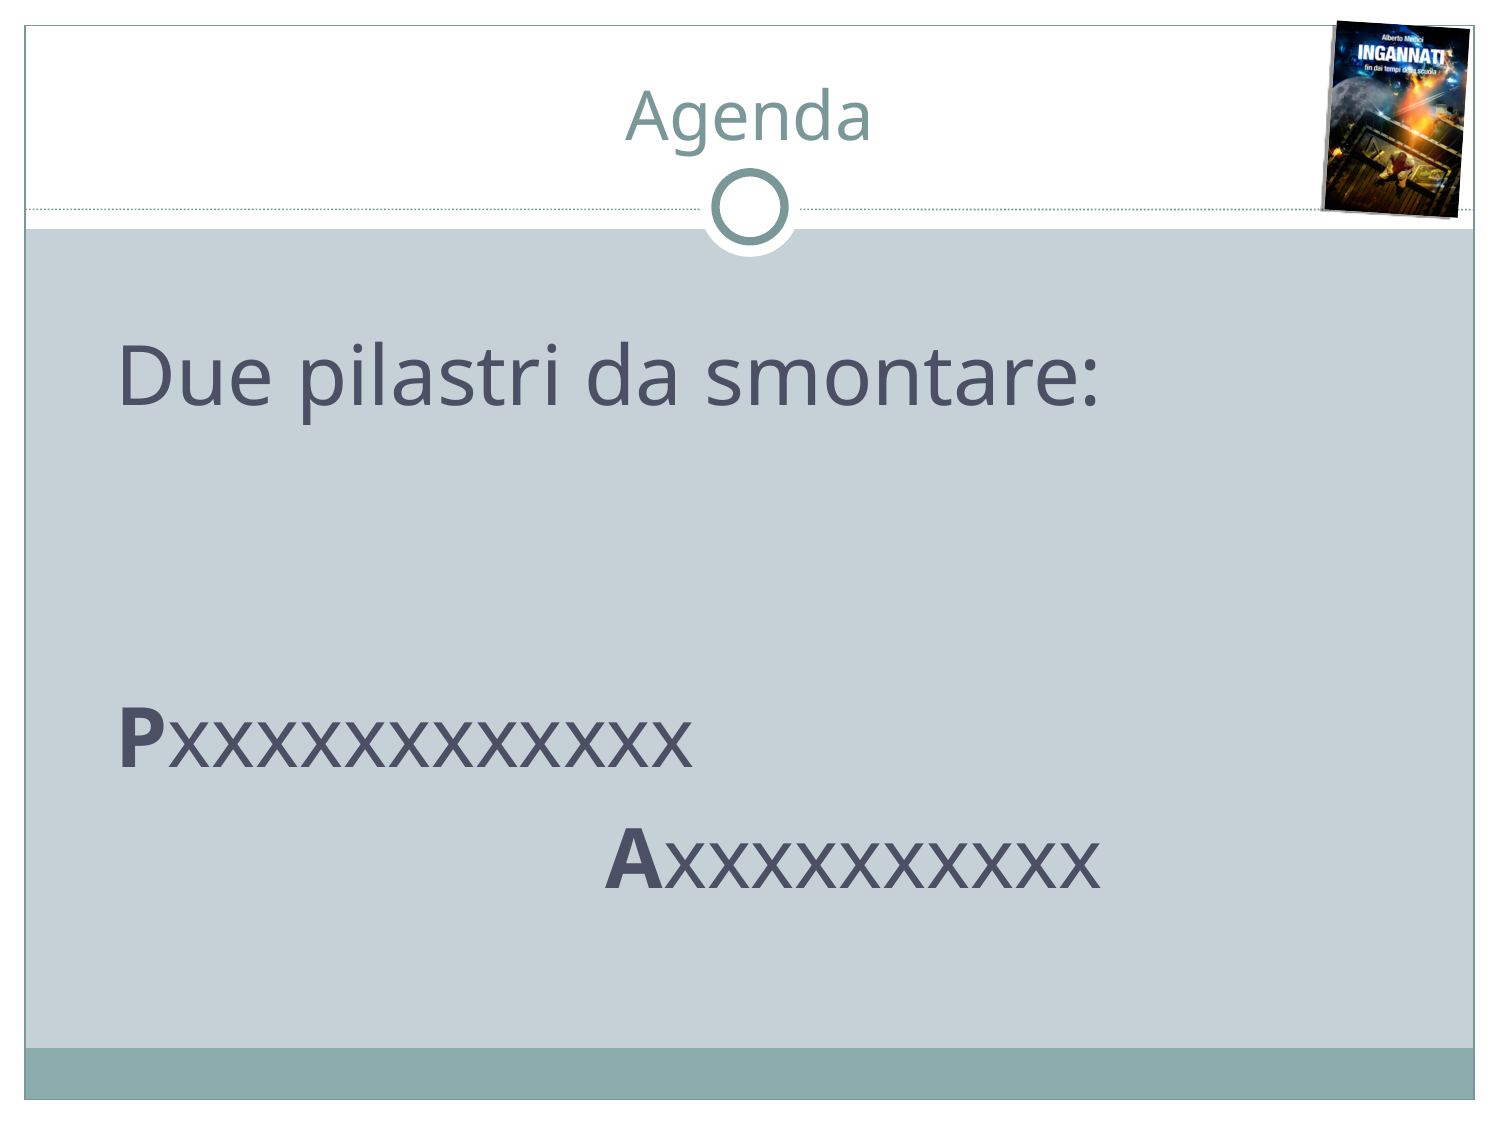

# Agenda
Due pilastri da smontare:
Pxxxxxxxxxxxx
Axxxxxxxxxx